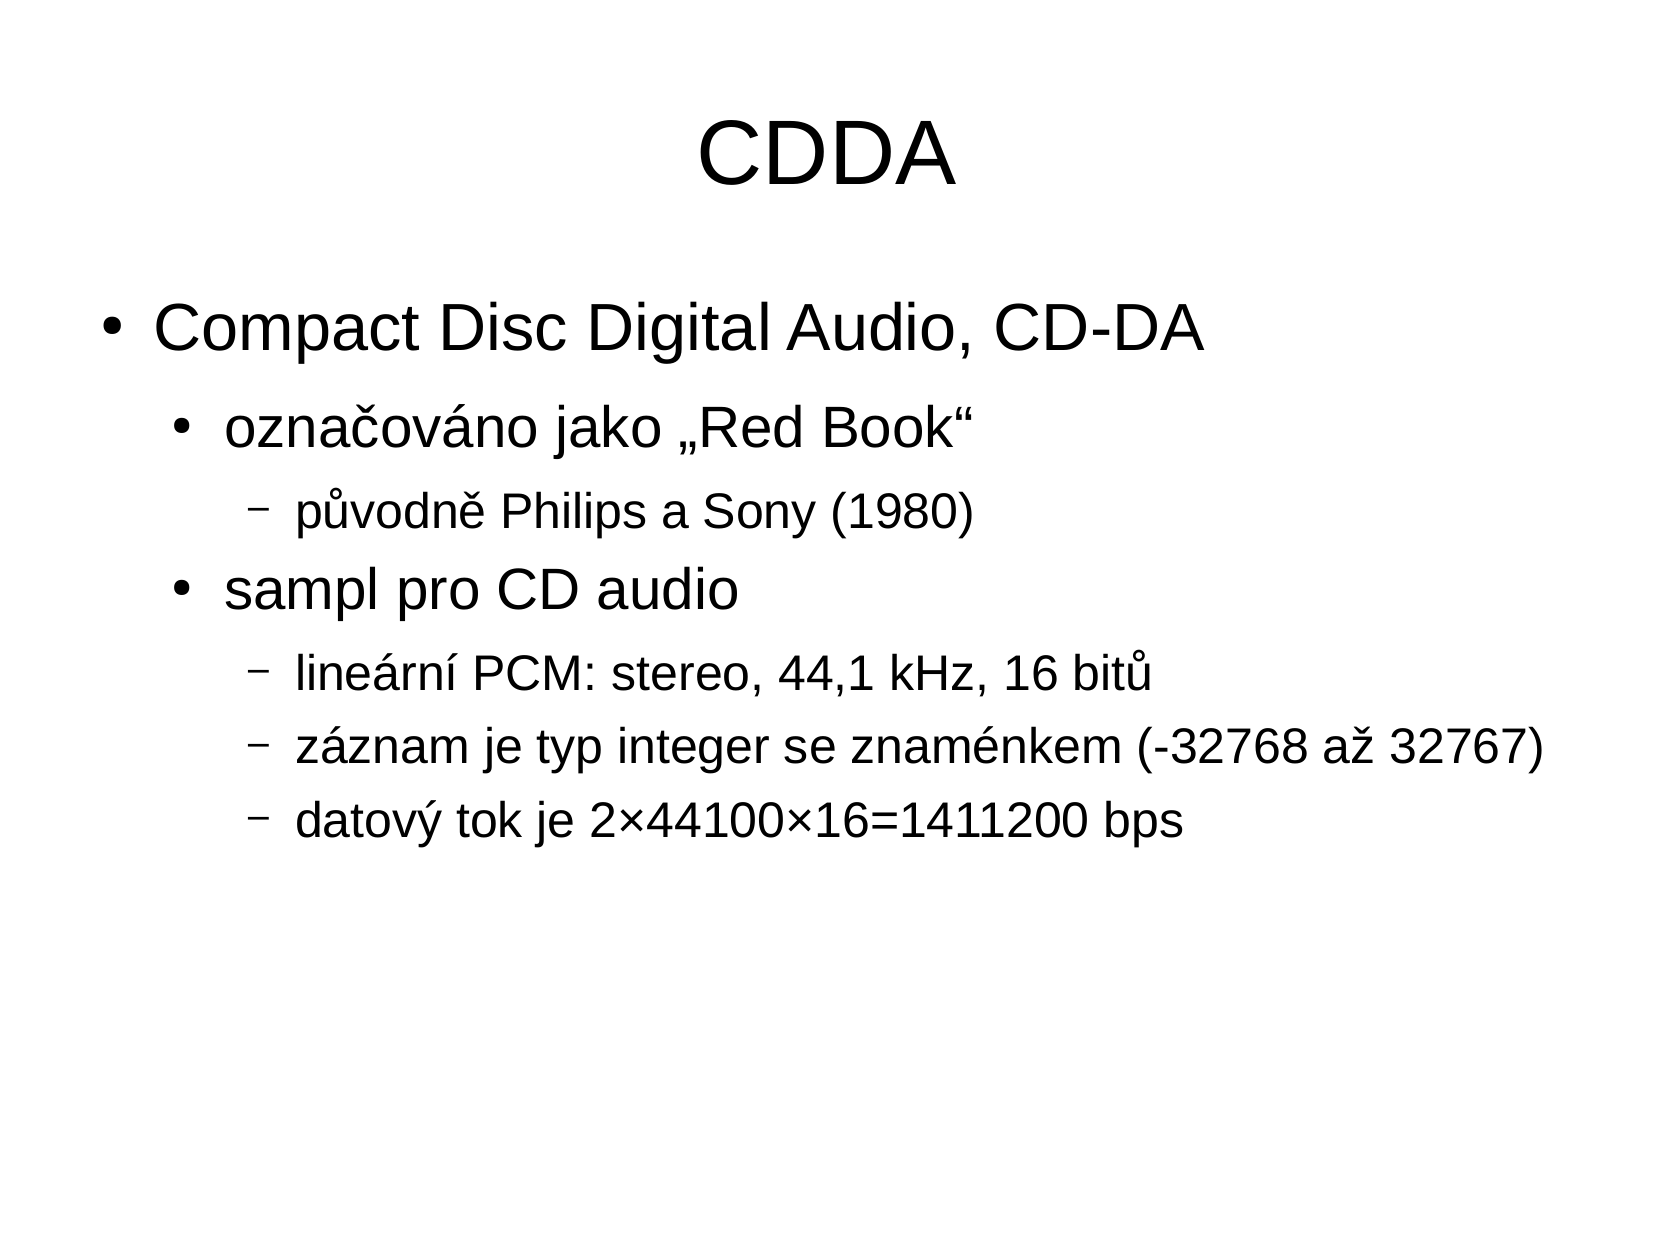

# CDDA
Compact Disc Digital Audio, CD-DA
označováno jako „Red Book“
původně Philips a Sony (1980)
sampl pro CD audio
lineární PCM: stereo, 44,1 kHz, 16 bitů
záznam je typ integer se znaménkem (-32768 až 32767)
datový tok je 2×44100×16=1411200 bps